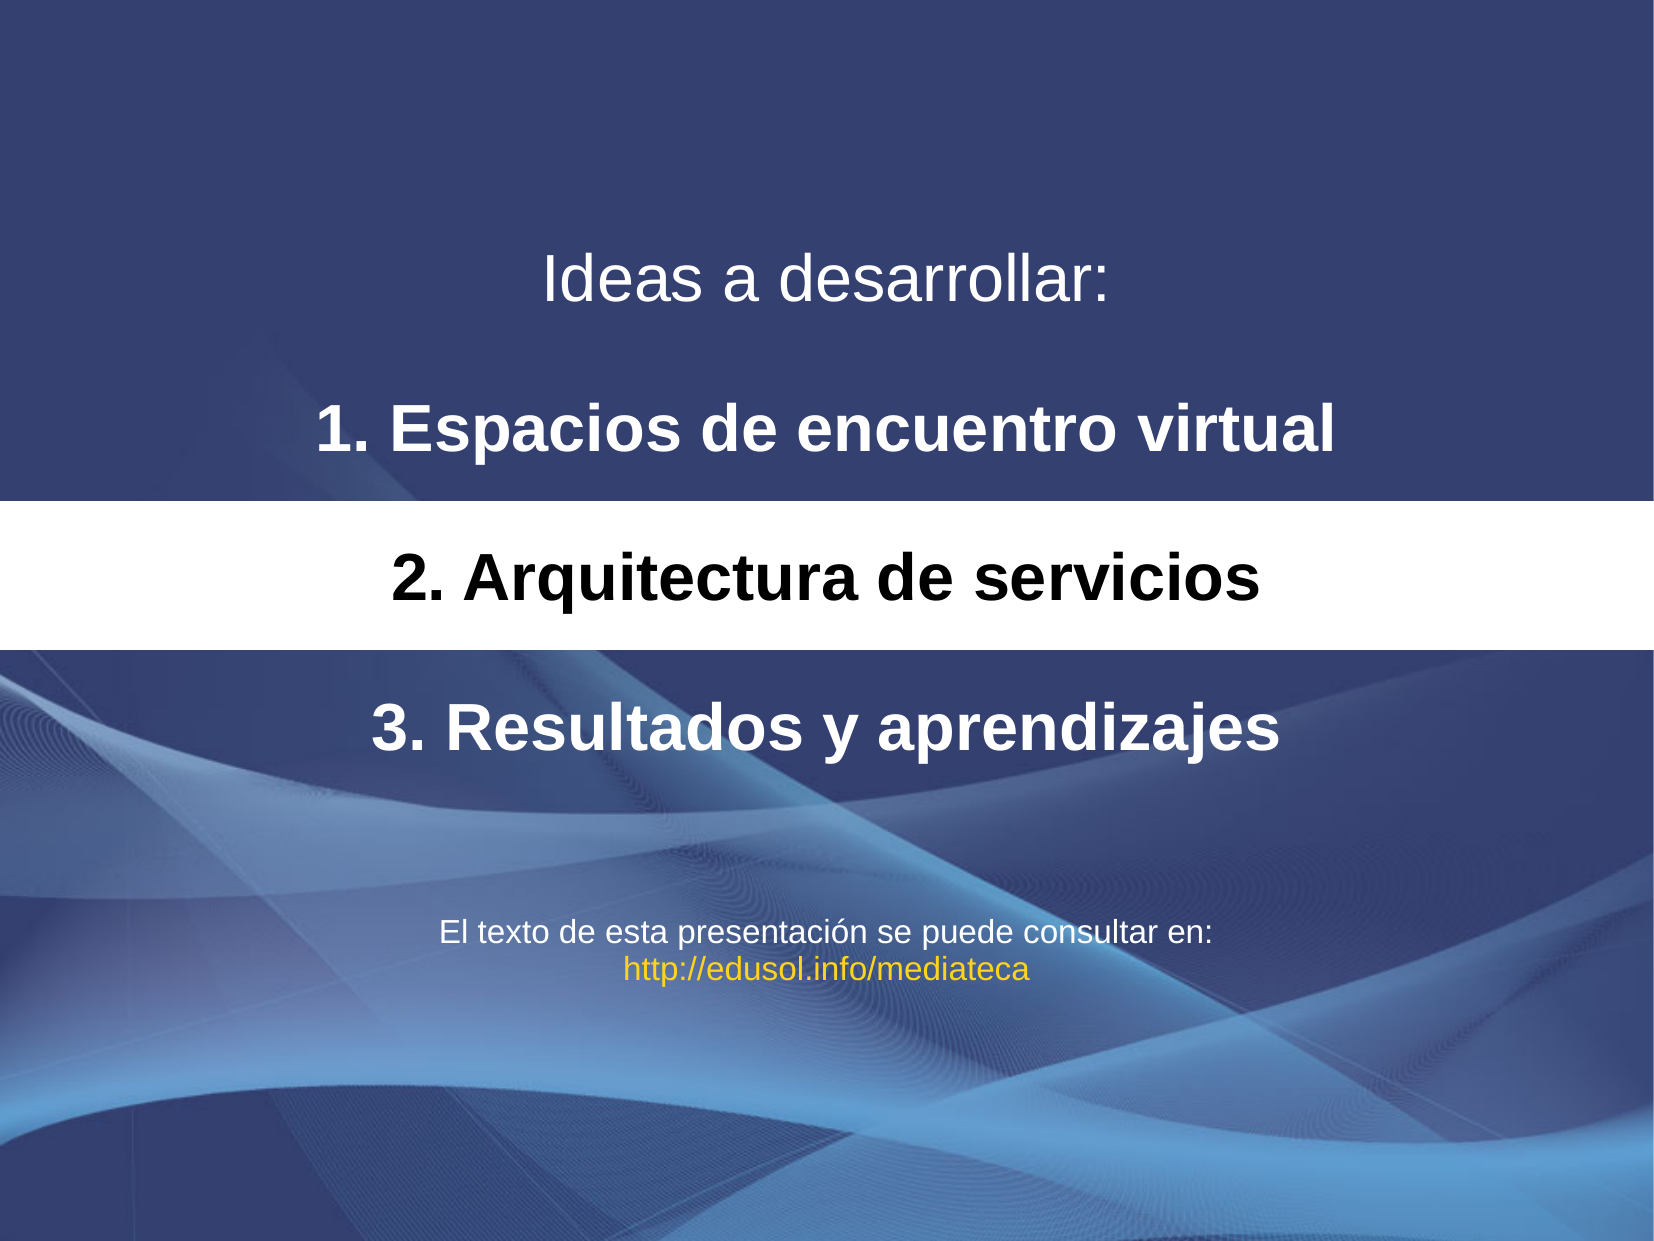

# Ideas a desarrollar:
1. Espacios de encuentro virtual
2. Arquitectura de servicios
3. Resultados y aprendizajes
El texto de esta presentación se puede consultar en:
http://edusol.info/mediateca